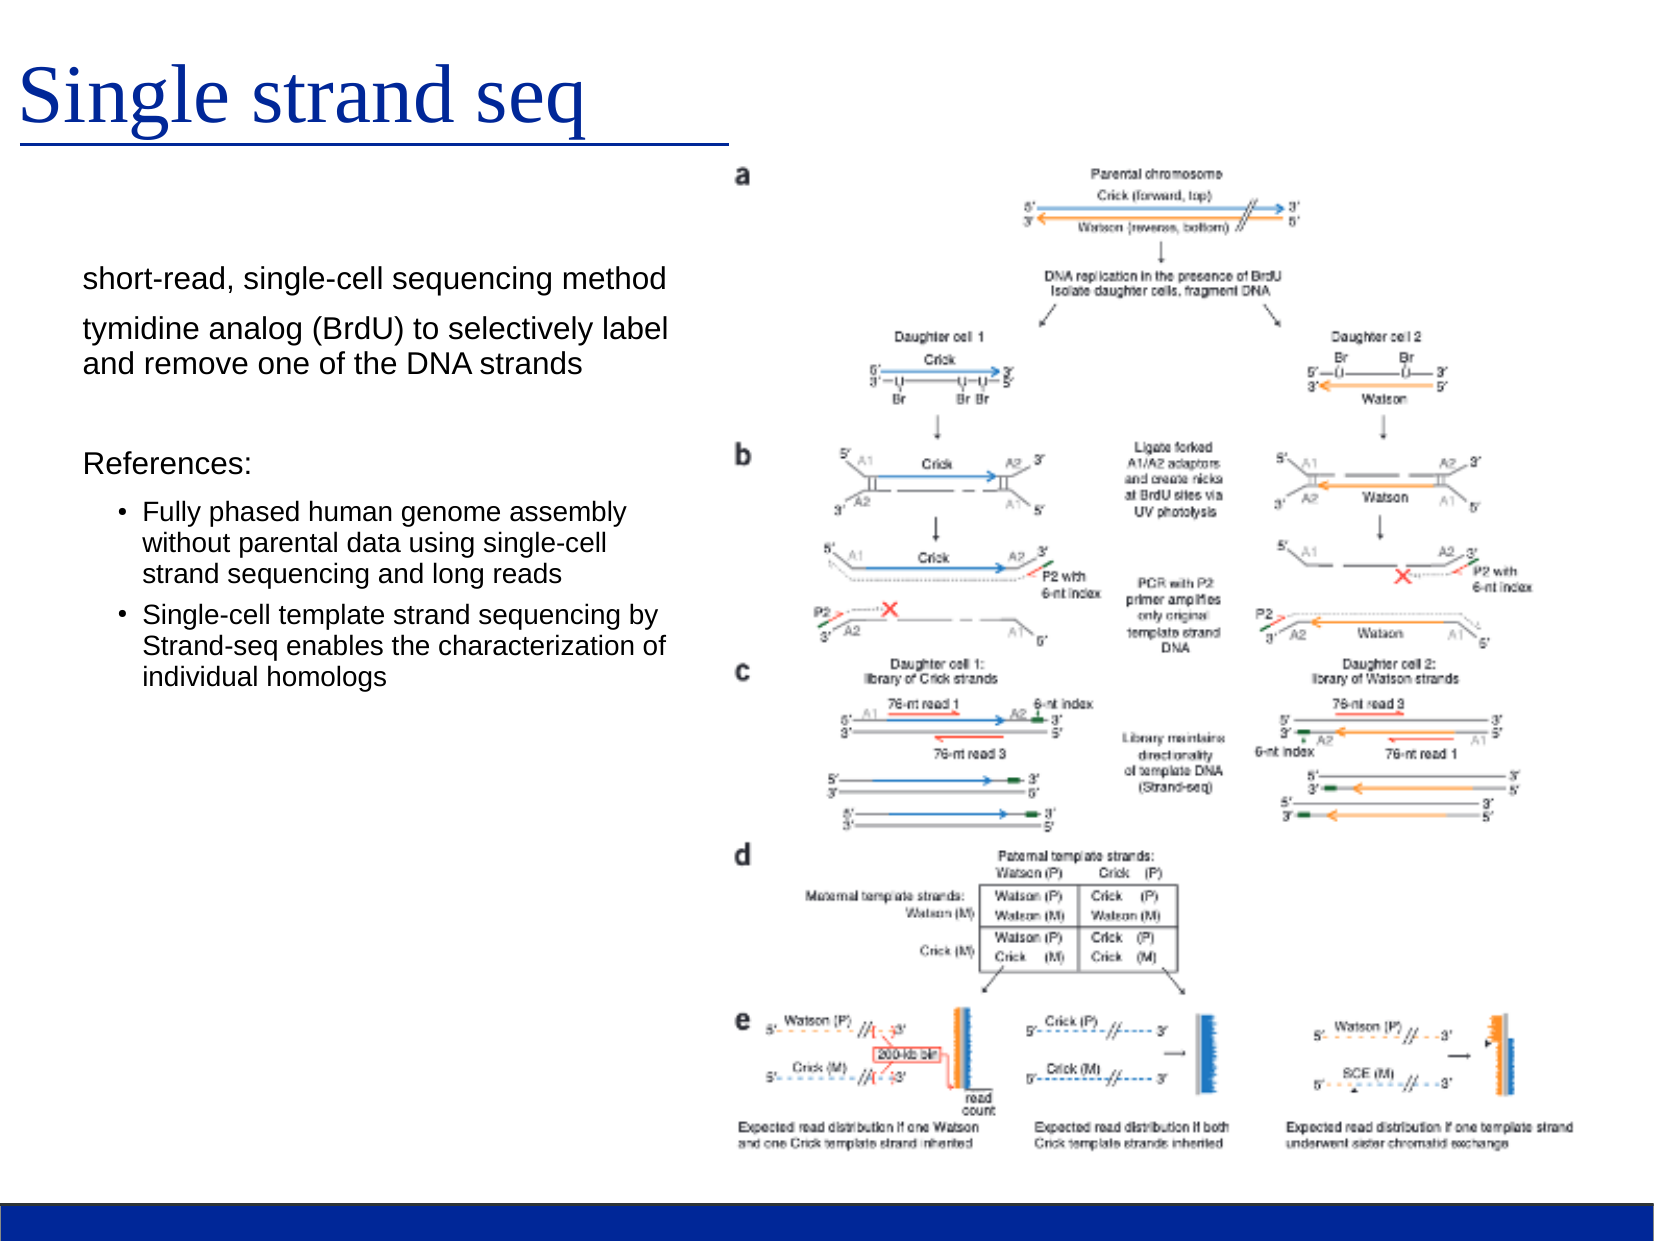

# Single strand seq
short-read, single-cell sequencing method
tymidine analog (BrdU) to selectively label and remove one of the DNA strands
References:
Fully phased human genome assembly without parental data using single-cell strand sequencing and long reads
Single-cell template strand sequencing by Strand-seq enables the characterization of individual homologs